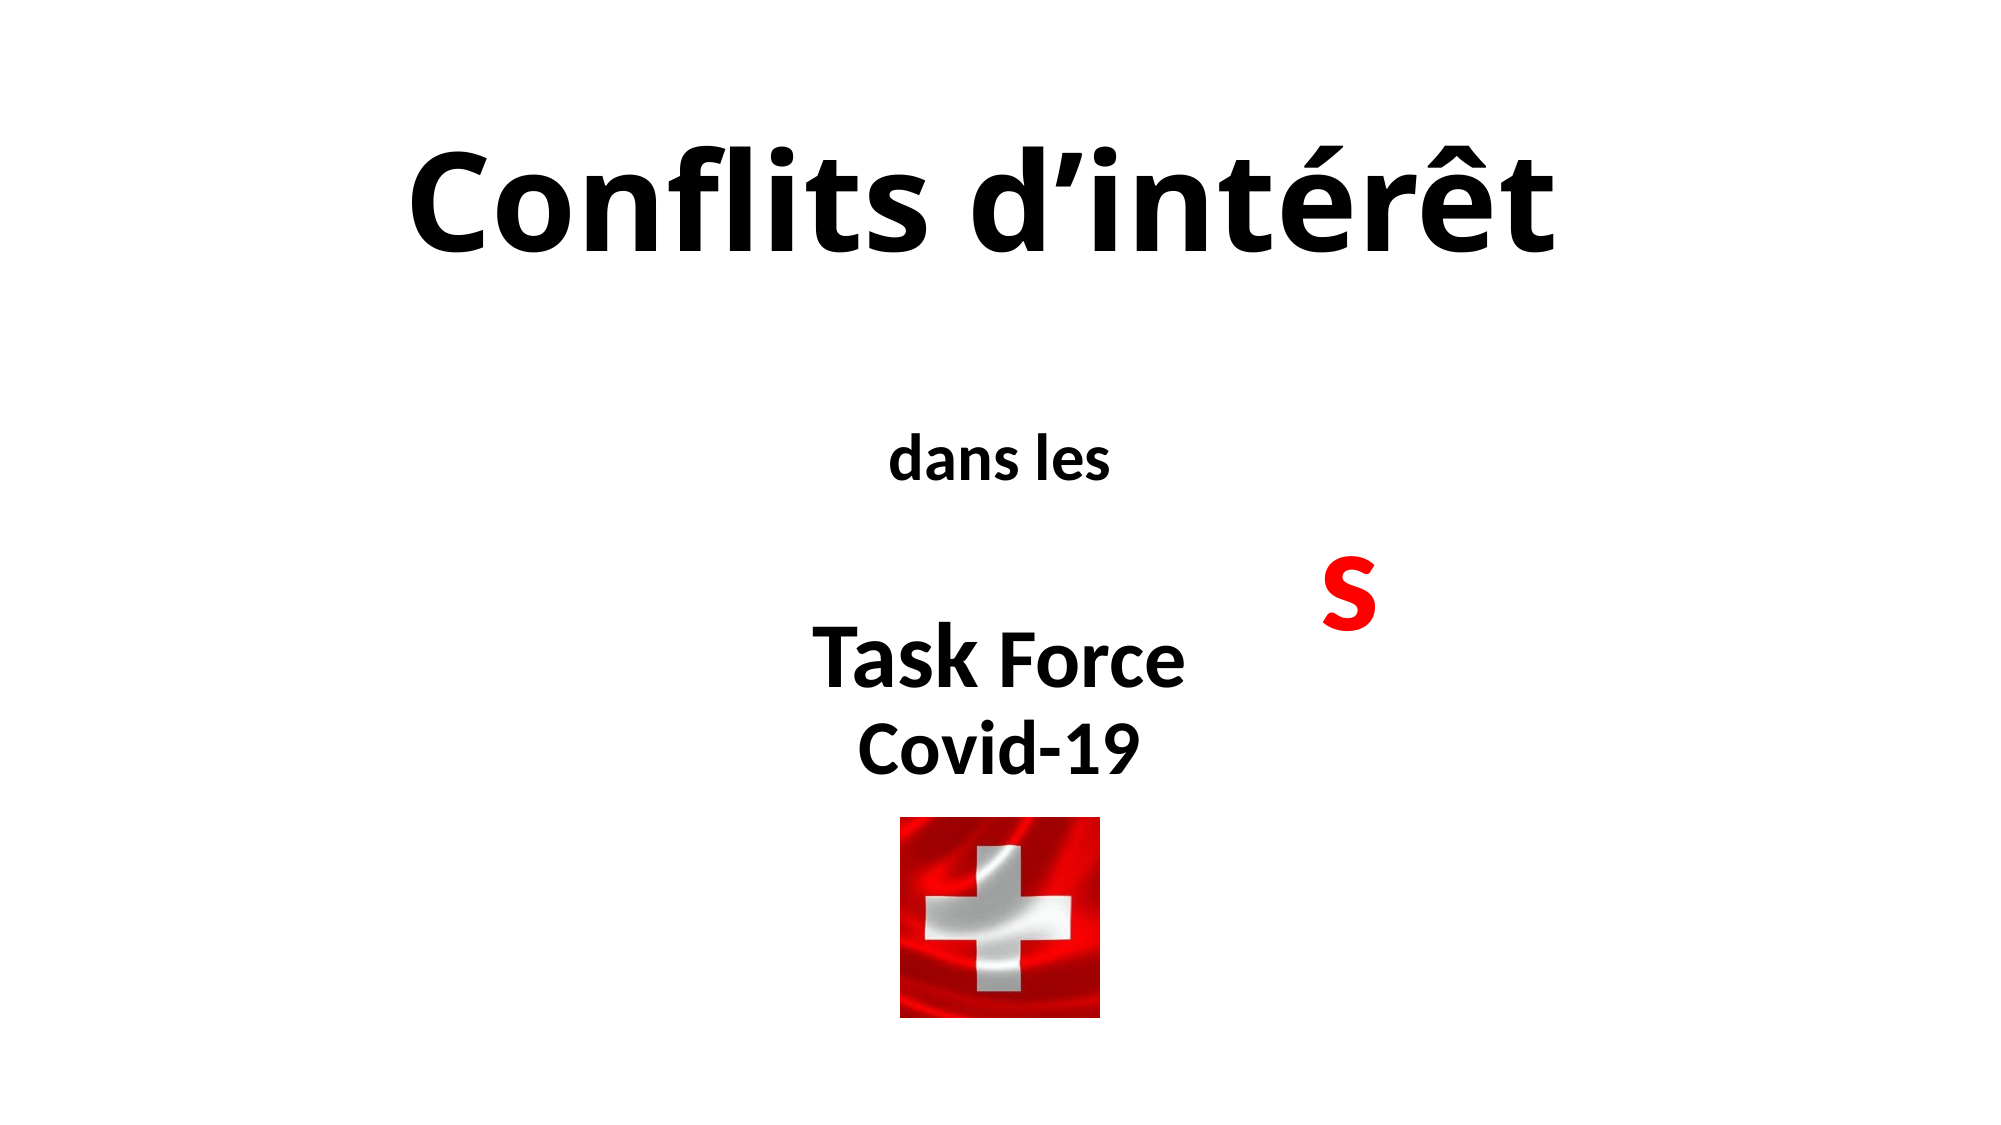

Conflits d’intérêt
dans les
s
# Task Force Covid-19